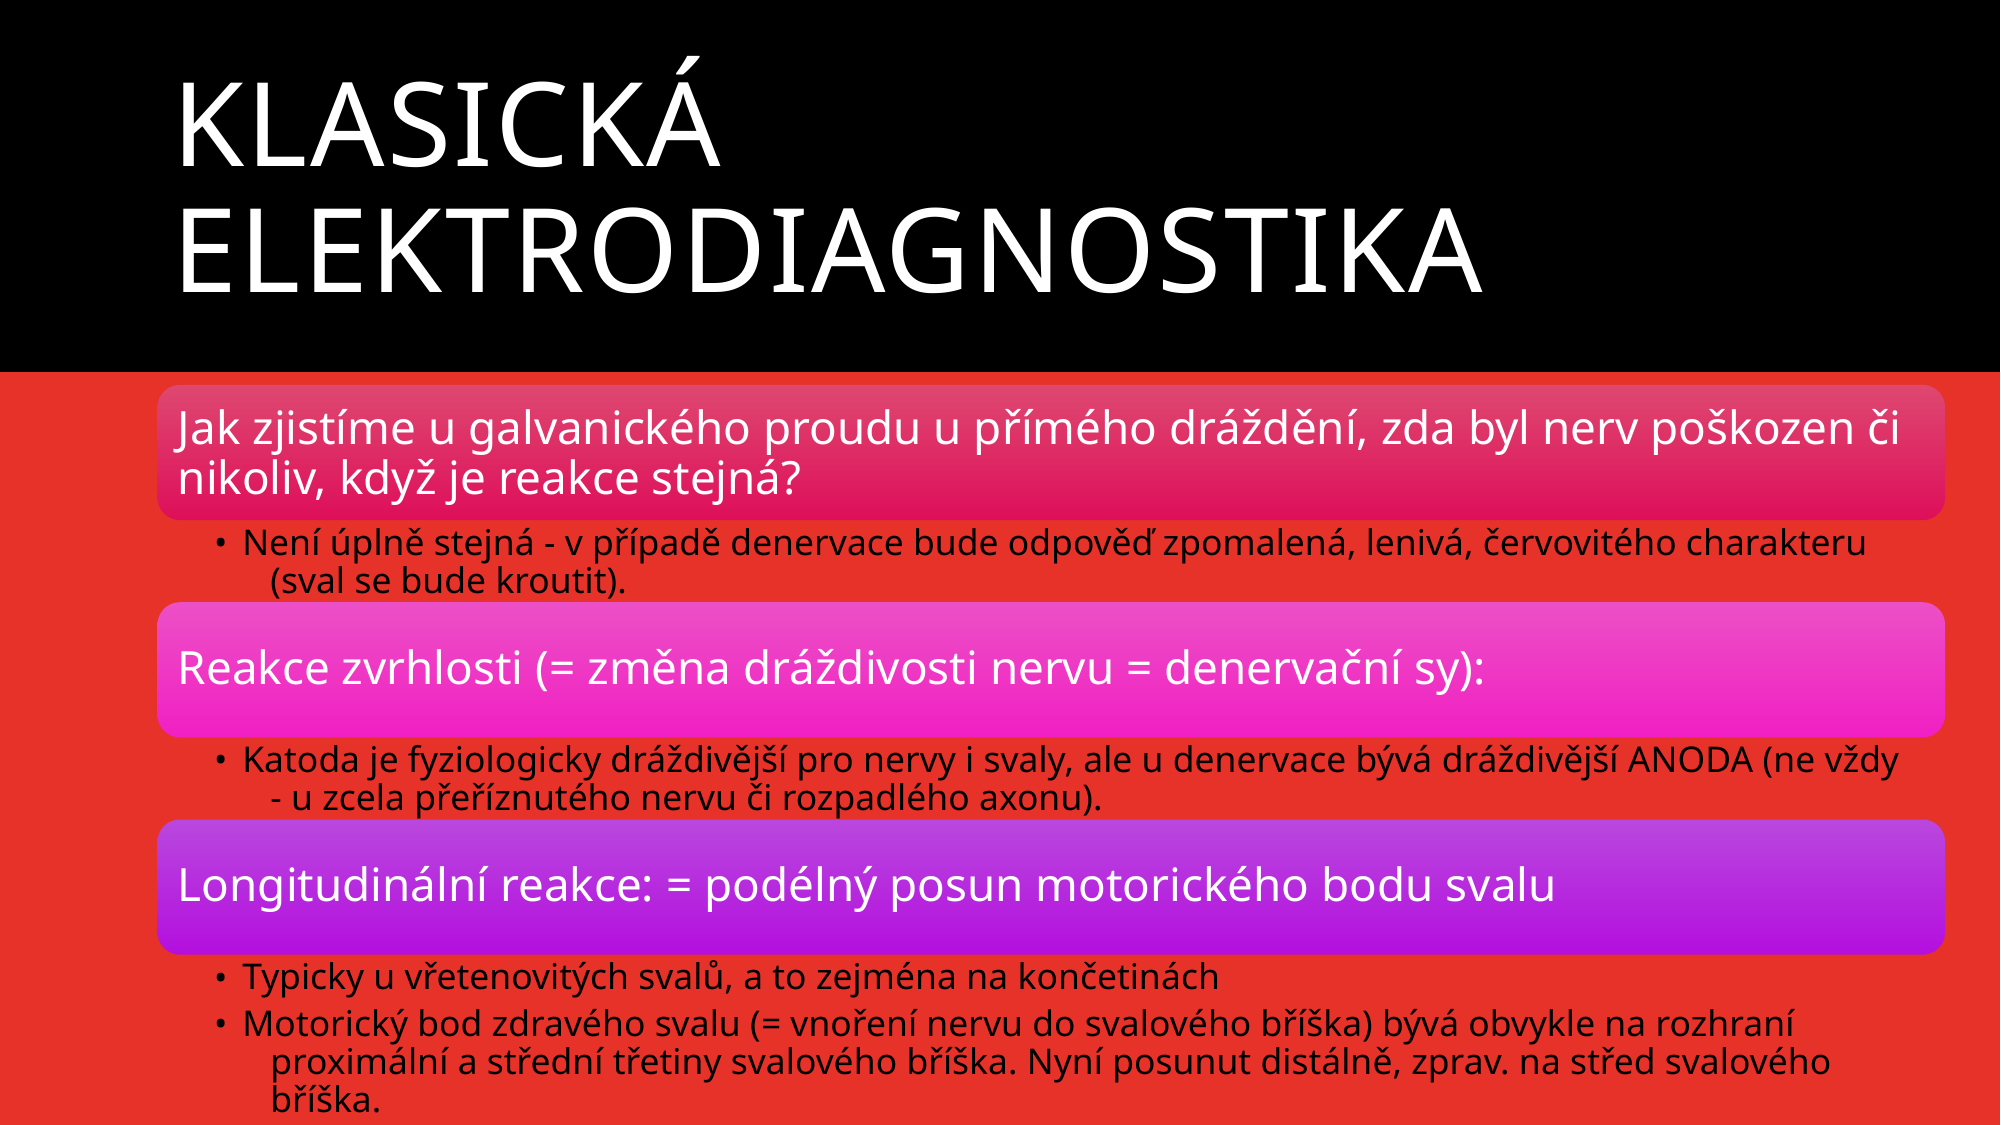

# KLASICKÁ ELEKTRODIAGNOSTIKA
Jak zjistíme u galvanického proudu u přímého dráždění, zda byl nerv poškozen či nikoliv, když je reakce stejná?
Není úplně stejná - v případě denervace bude odpověď zpomalená, lenivá, červovitého charakteru (sval se bude kroutit).
Reakce zvrhlosti (= změna dráždivosti nervu = denervační sy):
Katoda je fyziologicky dráždivější pro nervy i svaly, ale u denervace bývá dráždivější ANODA (ne vždy - u zcela přeříznutého nervu či rozpadlého axonu).
Longitudinální reakce: = podélný posun motorického bodu svalu
Typicky u vřetenovitých svalů, a to zejména na končetinách
Motorický bod zdravého svalu (= vnoření nervu do svalového bříška) bývá obvykle na rozhraní proximální a střední třetiny svalového bříška. Nyní posunut distálně, zprav. na střed svalového bříška.